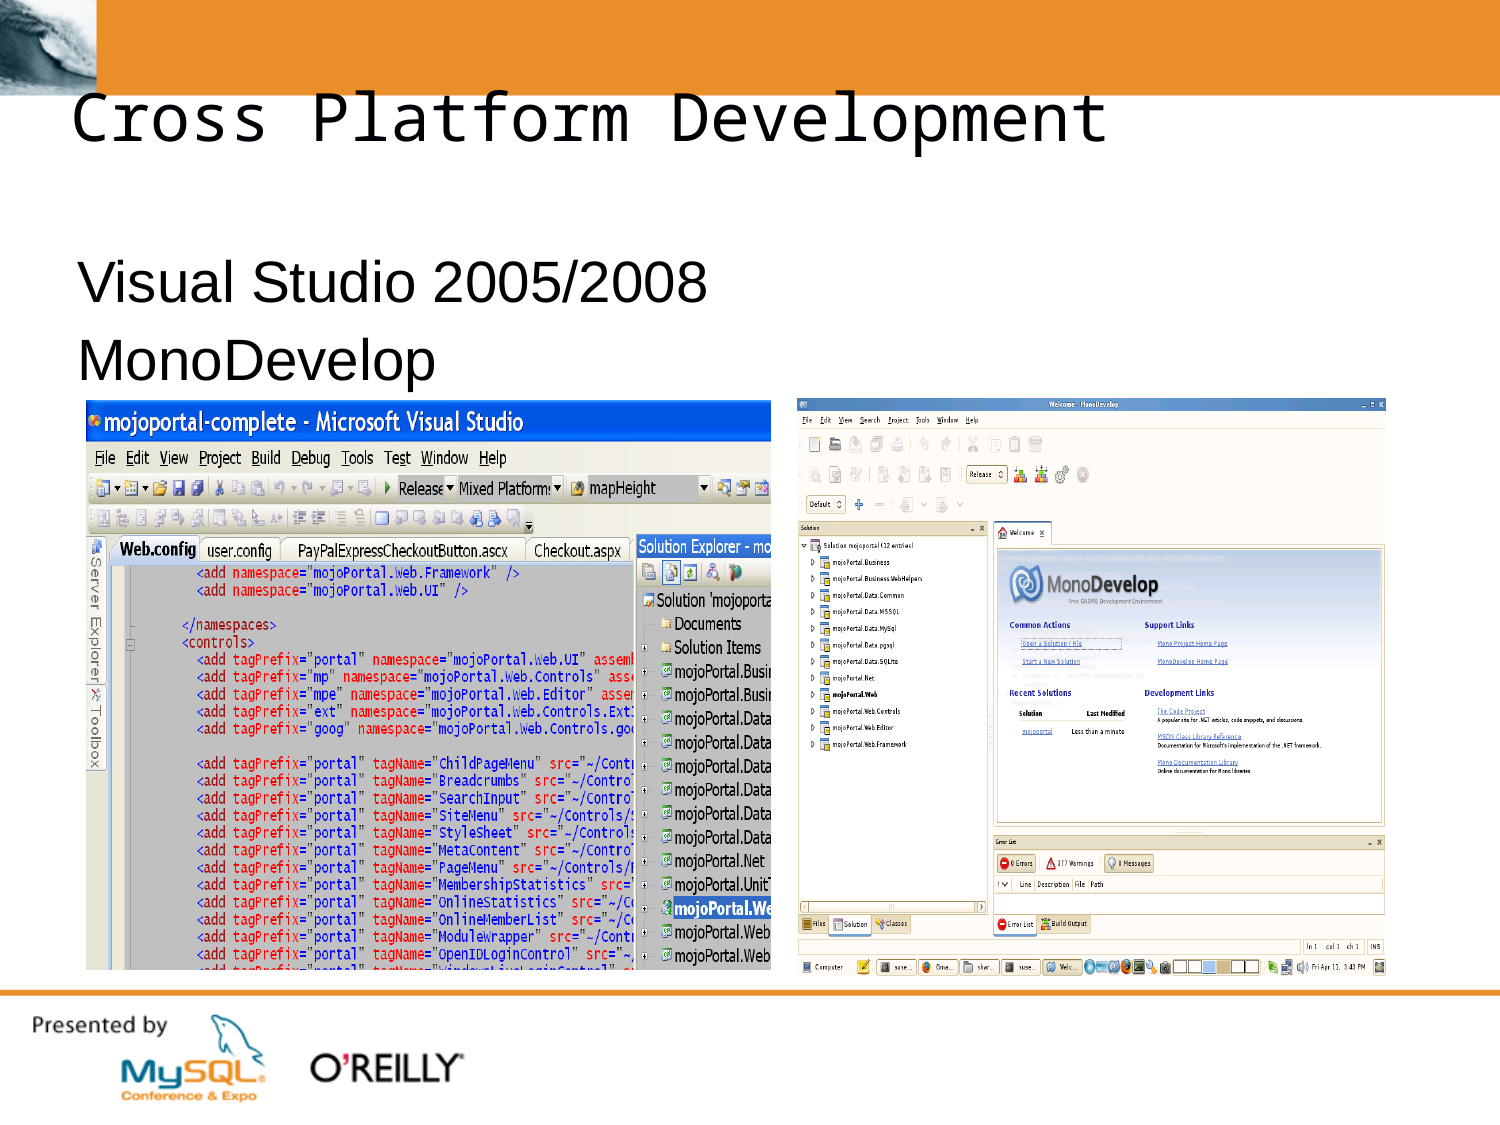

# Cross Platform Development
Visual Studio 2005/2008
MonoDevelop